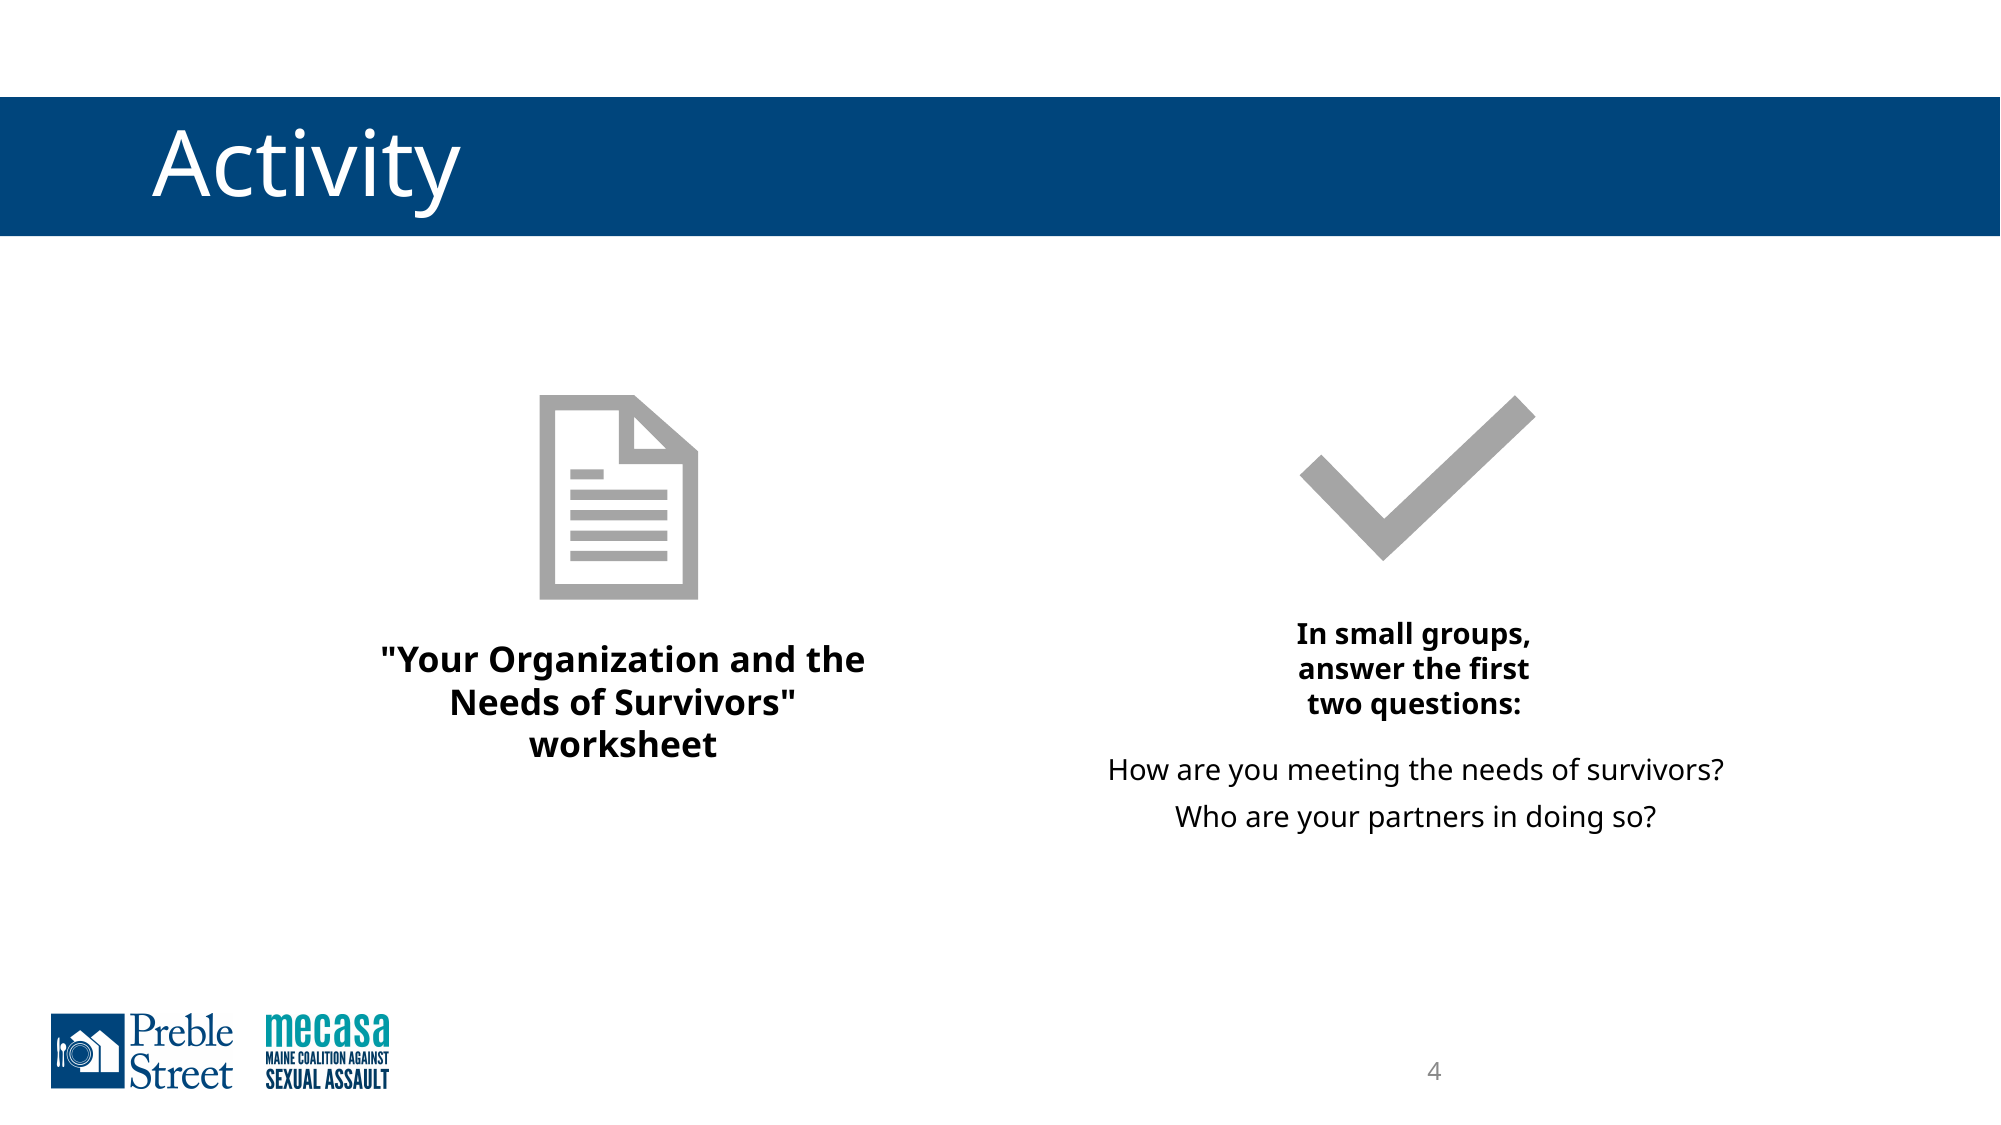

Activity
In small groups, answer the first two questions:
"Your Organization and the Needs of Survivors" worksheet
How are you meeting the needs of survivors?
Who are your partners in doing so?
4